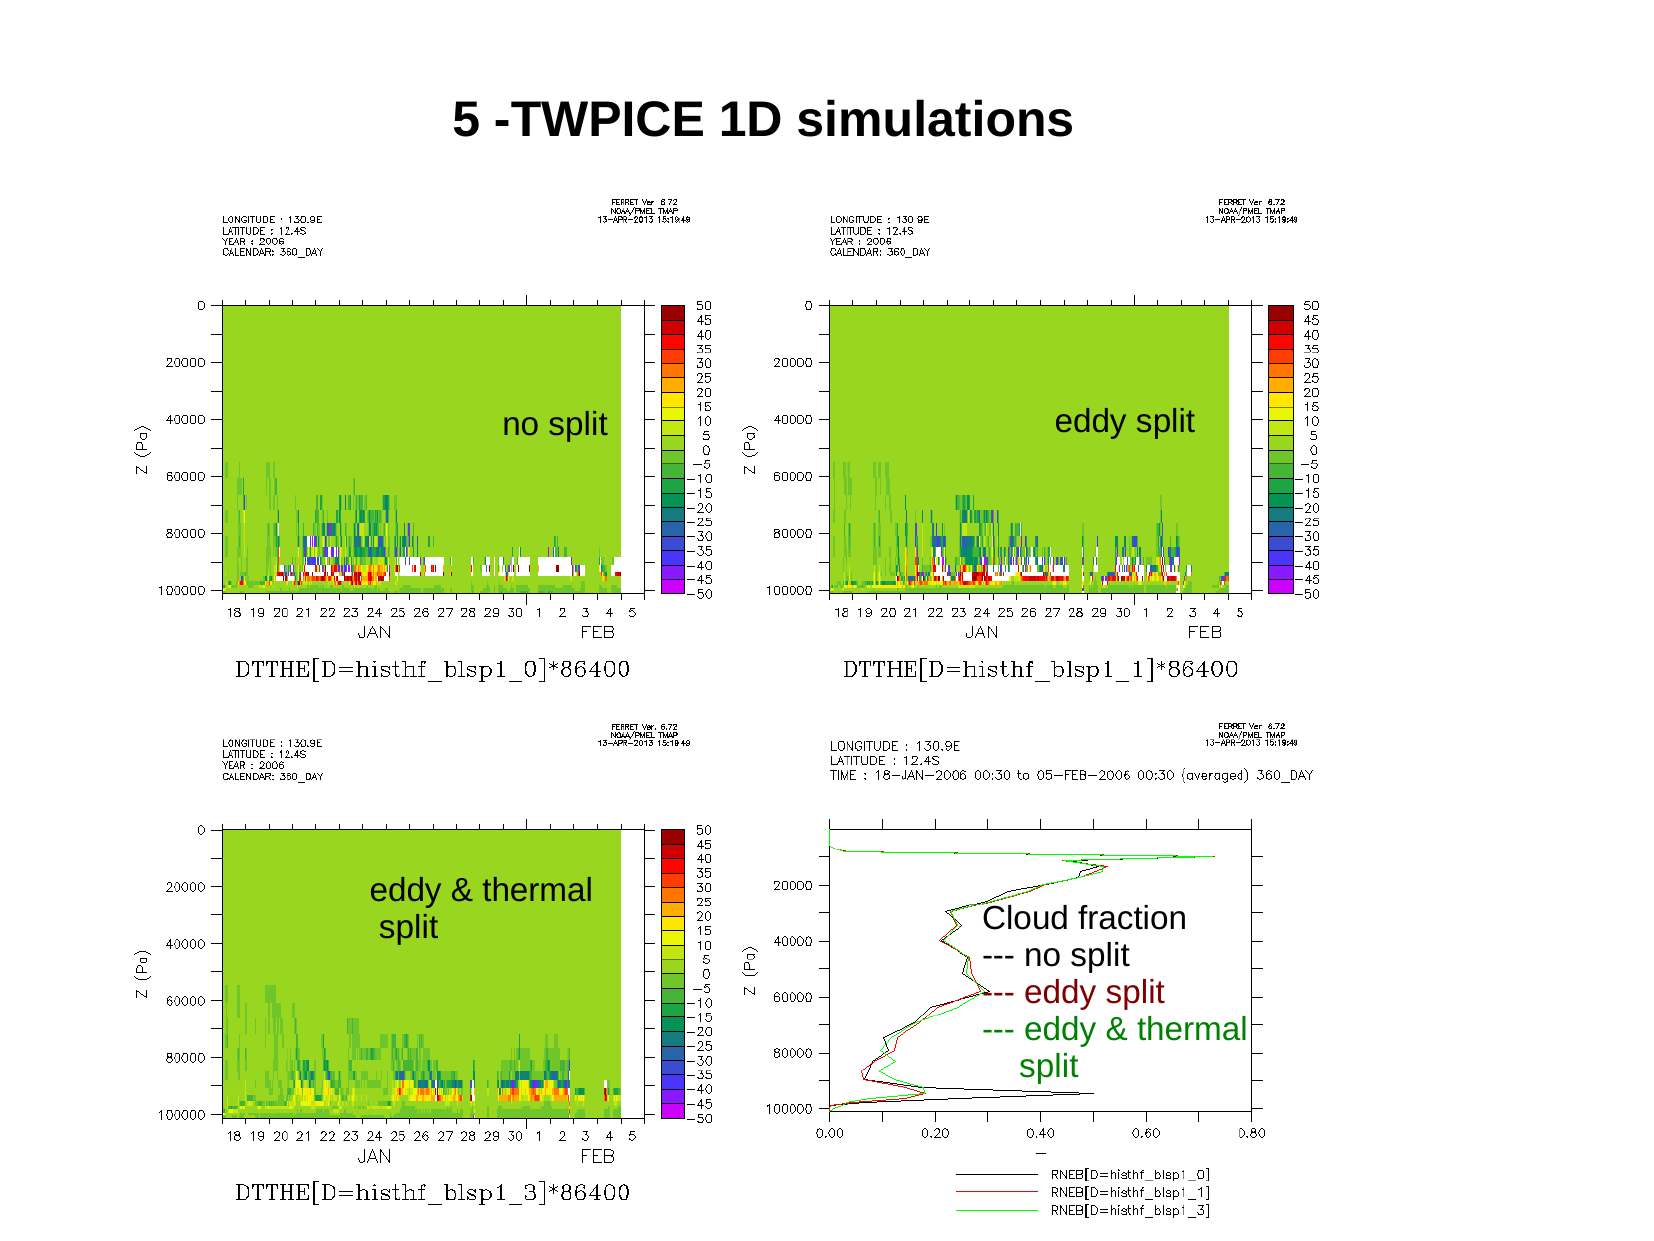

5 -TWPICE 1D simulations
eddy split
no split
eddy & thermal
 split
Cloud fraction
--- no split
--- eddy split
--- eddy & thermal
 split